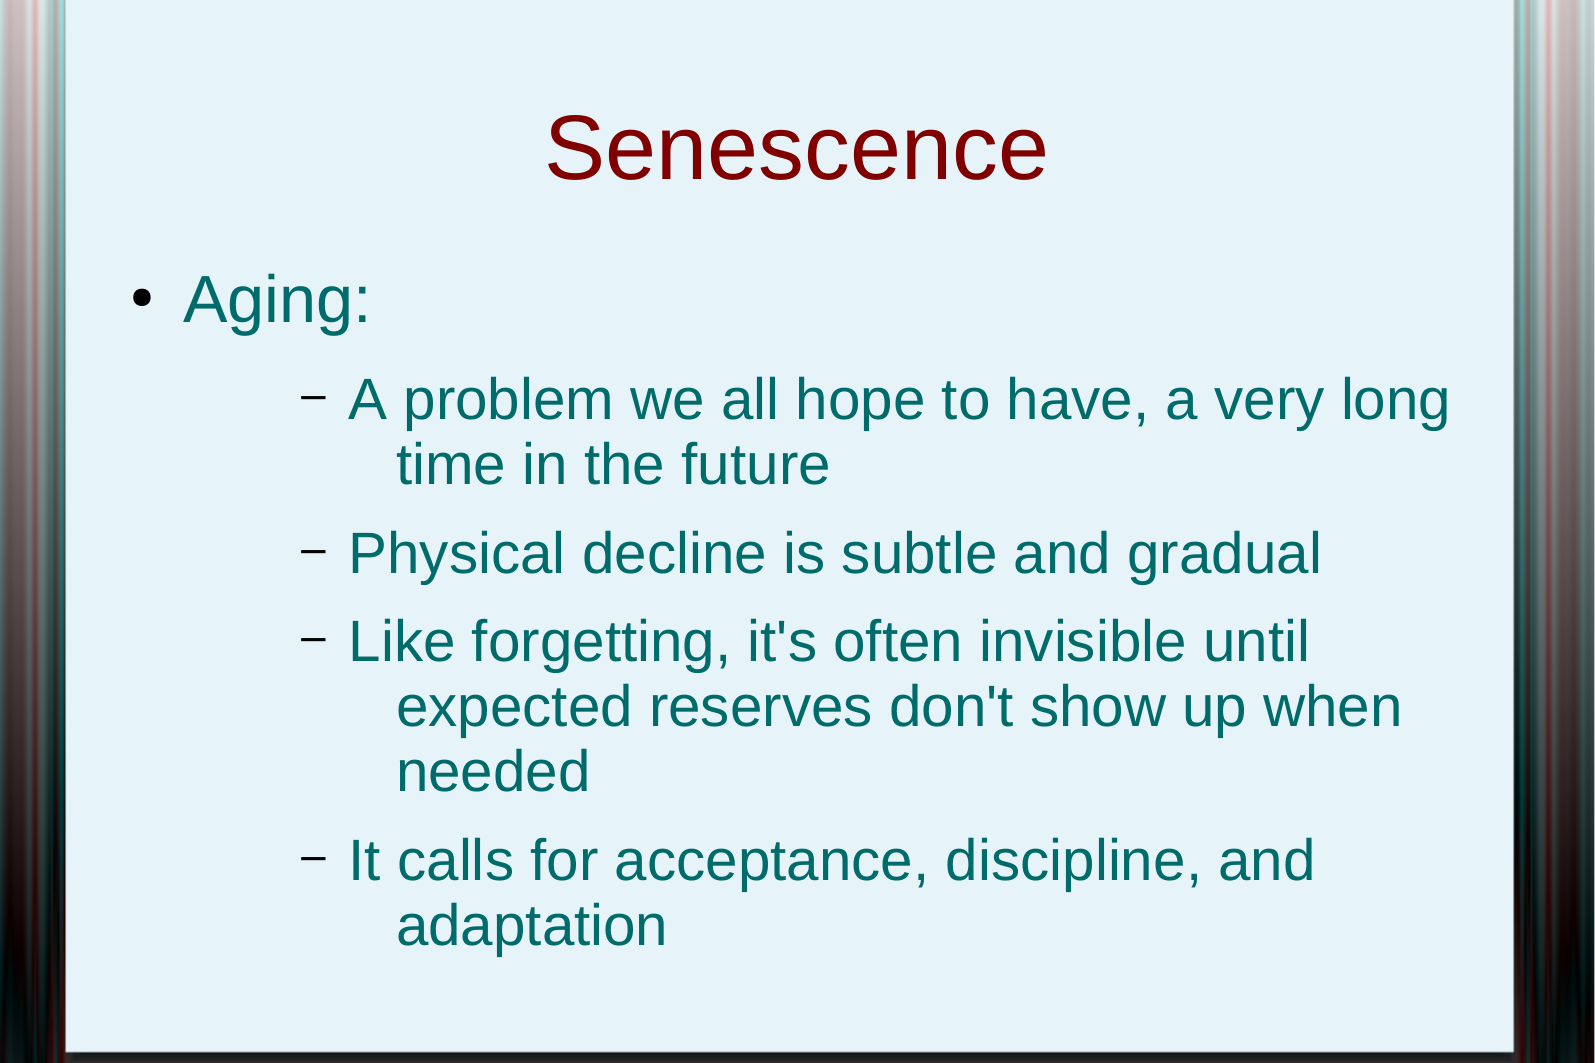

# Senescence
Aging:
A problem we all hope to have, a very long time in the future
Physical decline is subtle and gradual
Like forgetting, it's often invisible until expected reserves don't show up when needed
It calls for acceptance, discipline, and adaptation